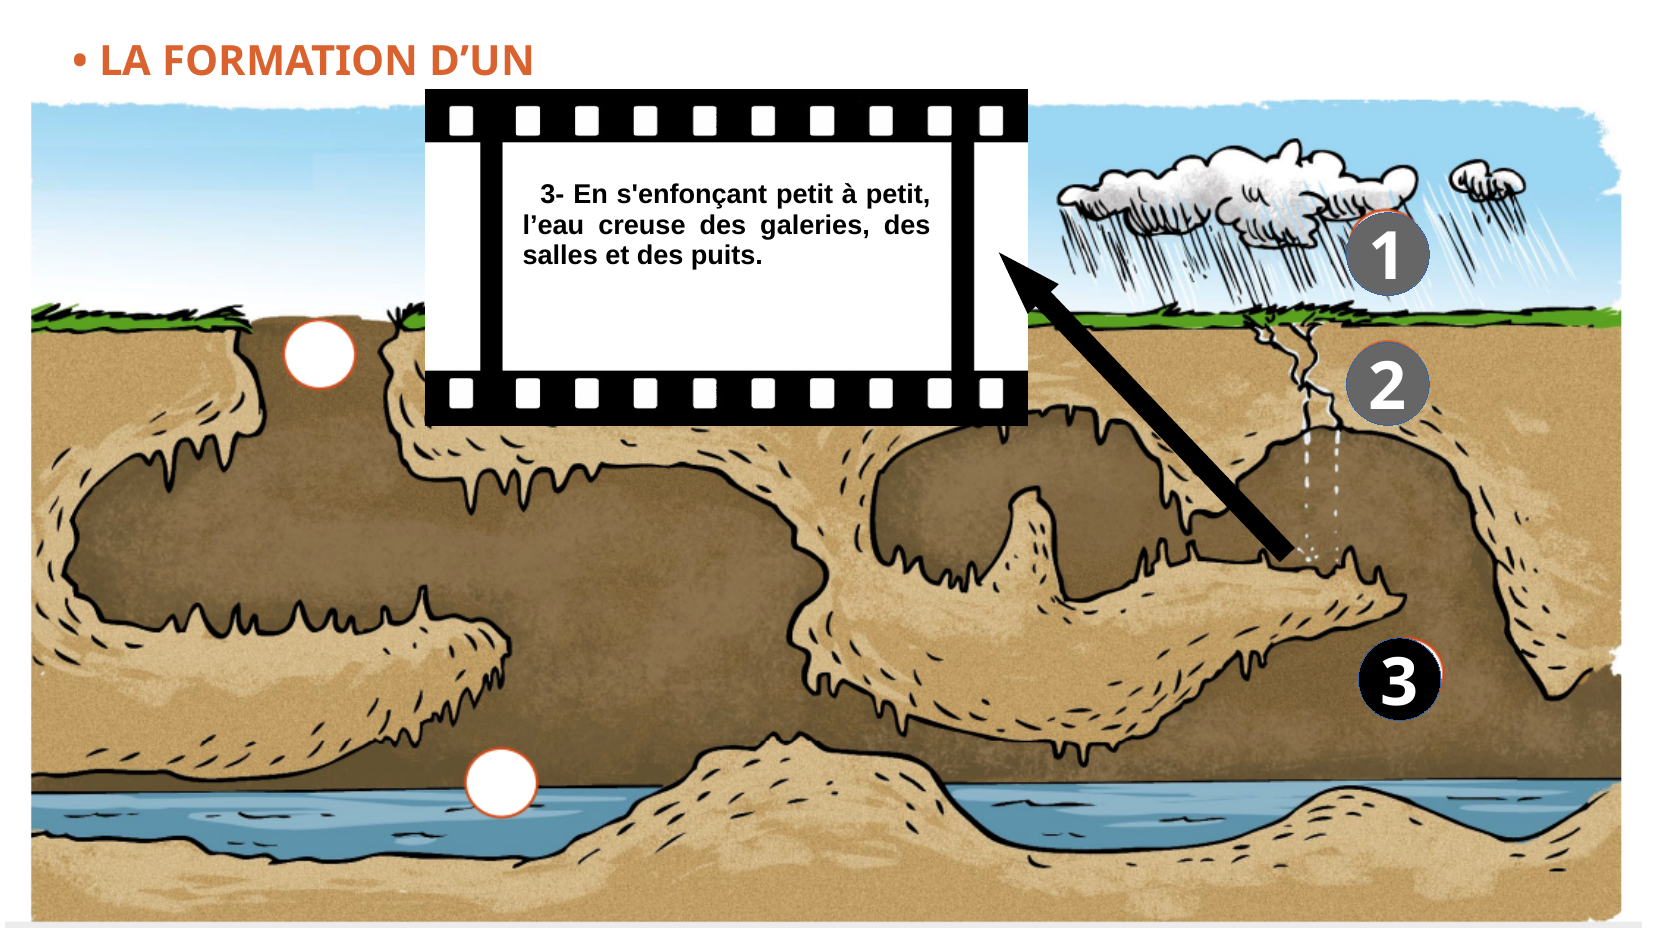

• LA FORMATION D’UN GOUFFRE
3- En s'enfonçant petit à petit, l’eau creuse des galeries, des salles et des puits.
1
2
3